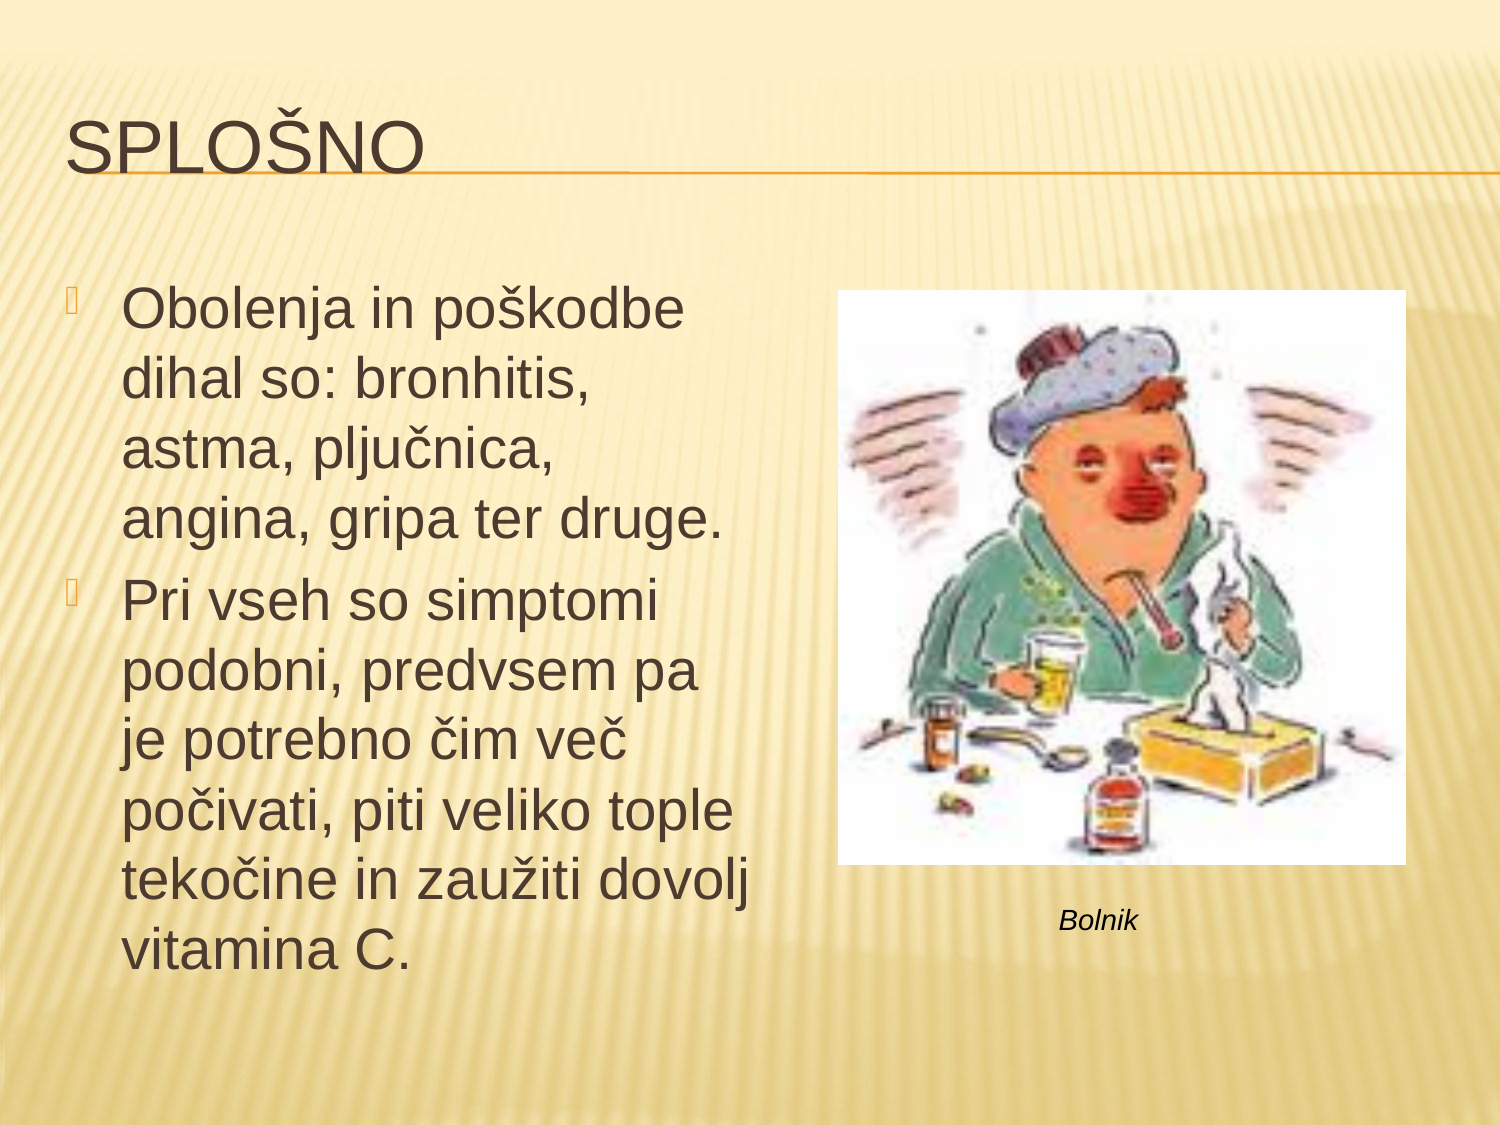

# Splošno
Obolenja in poškodbe dihal so: bronhitis, astma, pljučnica, angina, gripa ter druge.
Pri vseh so simptomi podobni, predvsem pa je potrebno čim več počivati, piti veliko tople tekočine in zaužiti dovolj vitamina C.
Bolnik